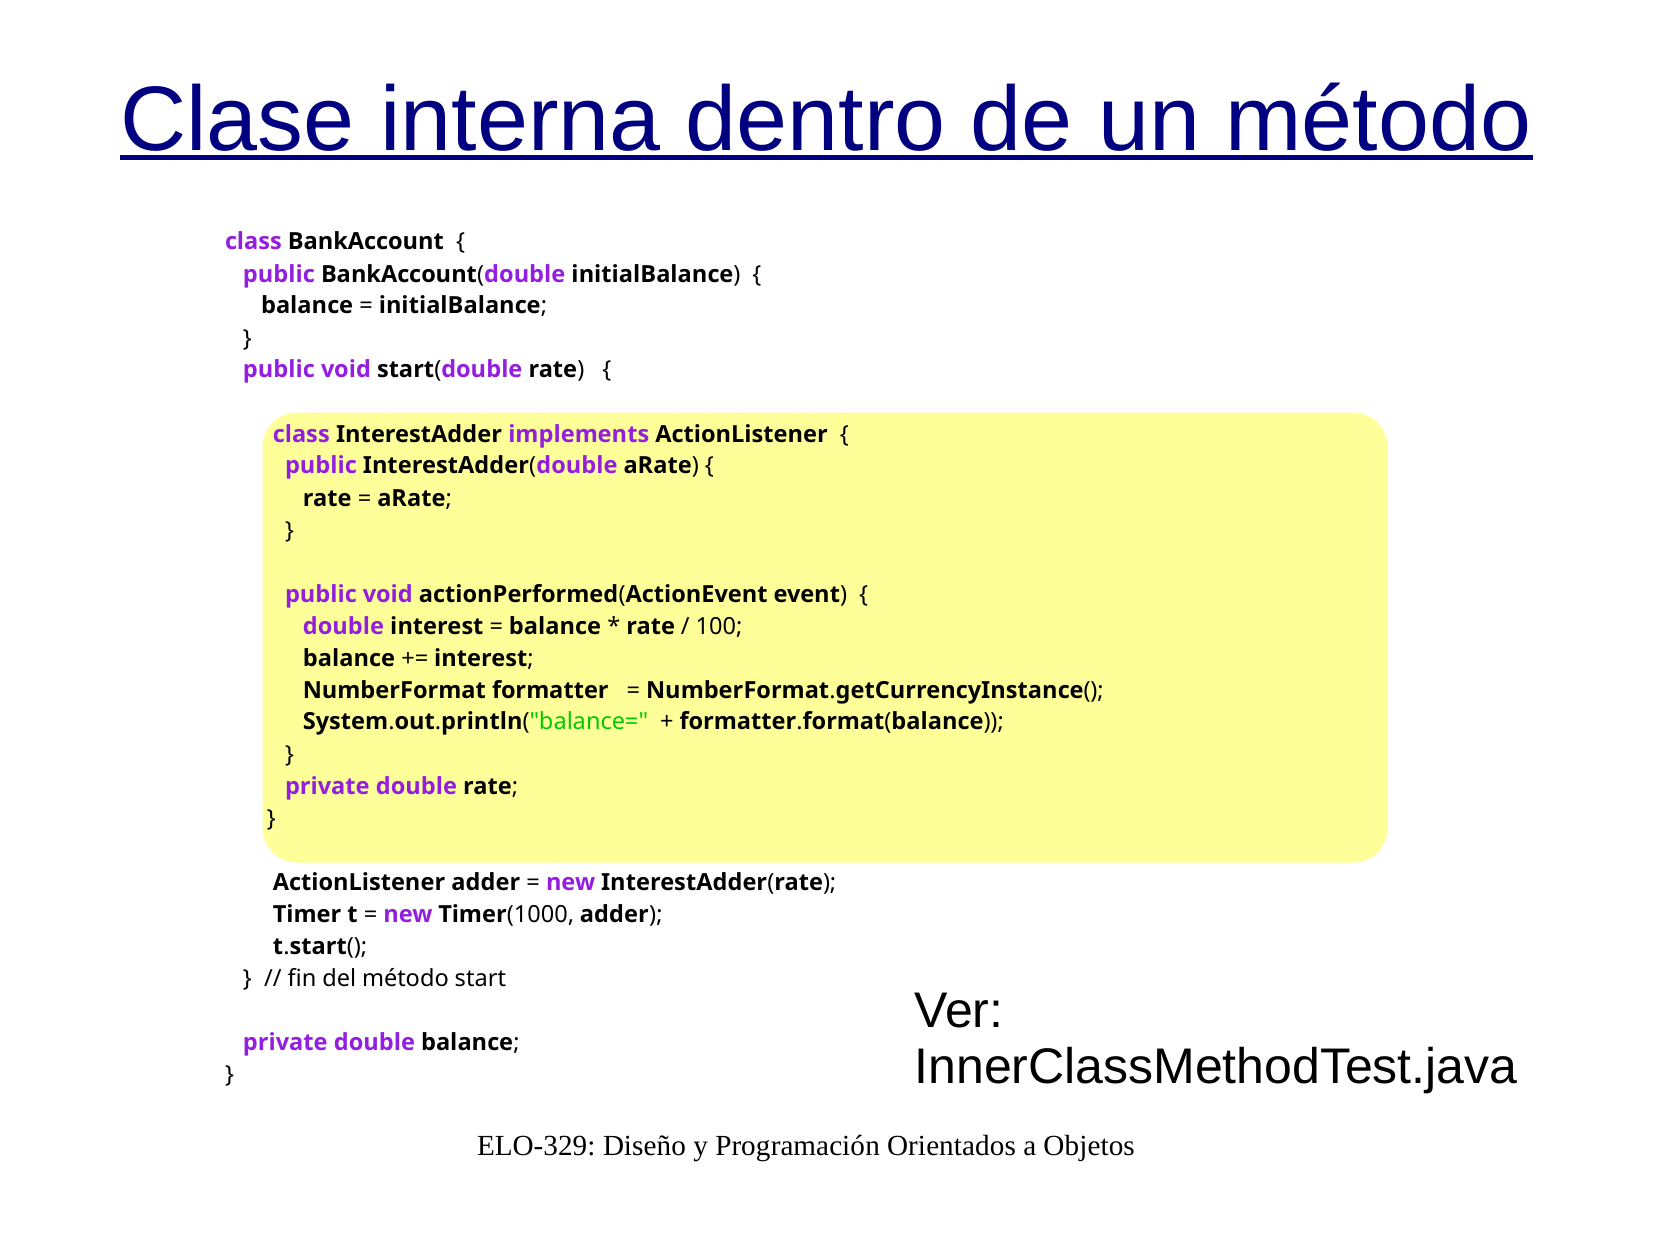

# Clase interna dentro de un método
class BankAccount {
 public BankAccount(double initialBalance) {
 balance = initialBalance;
 }
 public void start(double rate) {
 class InterestAdder implements ActionListener {
 public InterestAdder(double aRate) {
 rate = aRate;
 }
 public void actionPerformed(ActionEvent event) {
 double interest = balance * rate / 100;
 balance += interest;
 NumberFormat formatter = NumberFormat.getCurrencyInstance();
 System.out.println("balance=" + formatter.format(balance));
 }
 private double rate;
 }
 ActionListener adder = new InterestAdder(rate);
 Timer t = new Timer(1000, adder);
 t.start();
 } // fin del método start
 private double balance;
}
Ver: InnerClassMethodTest.java